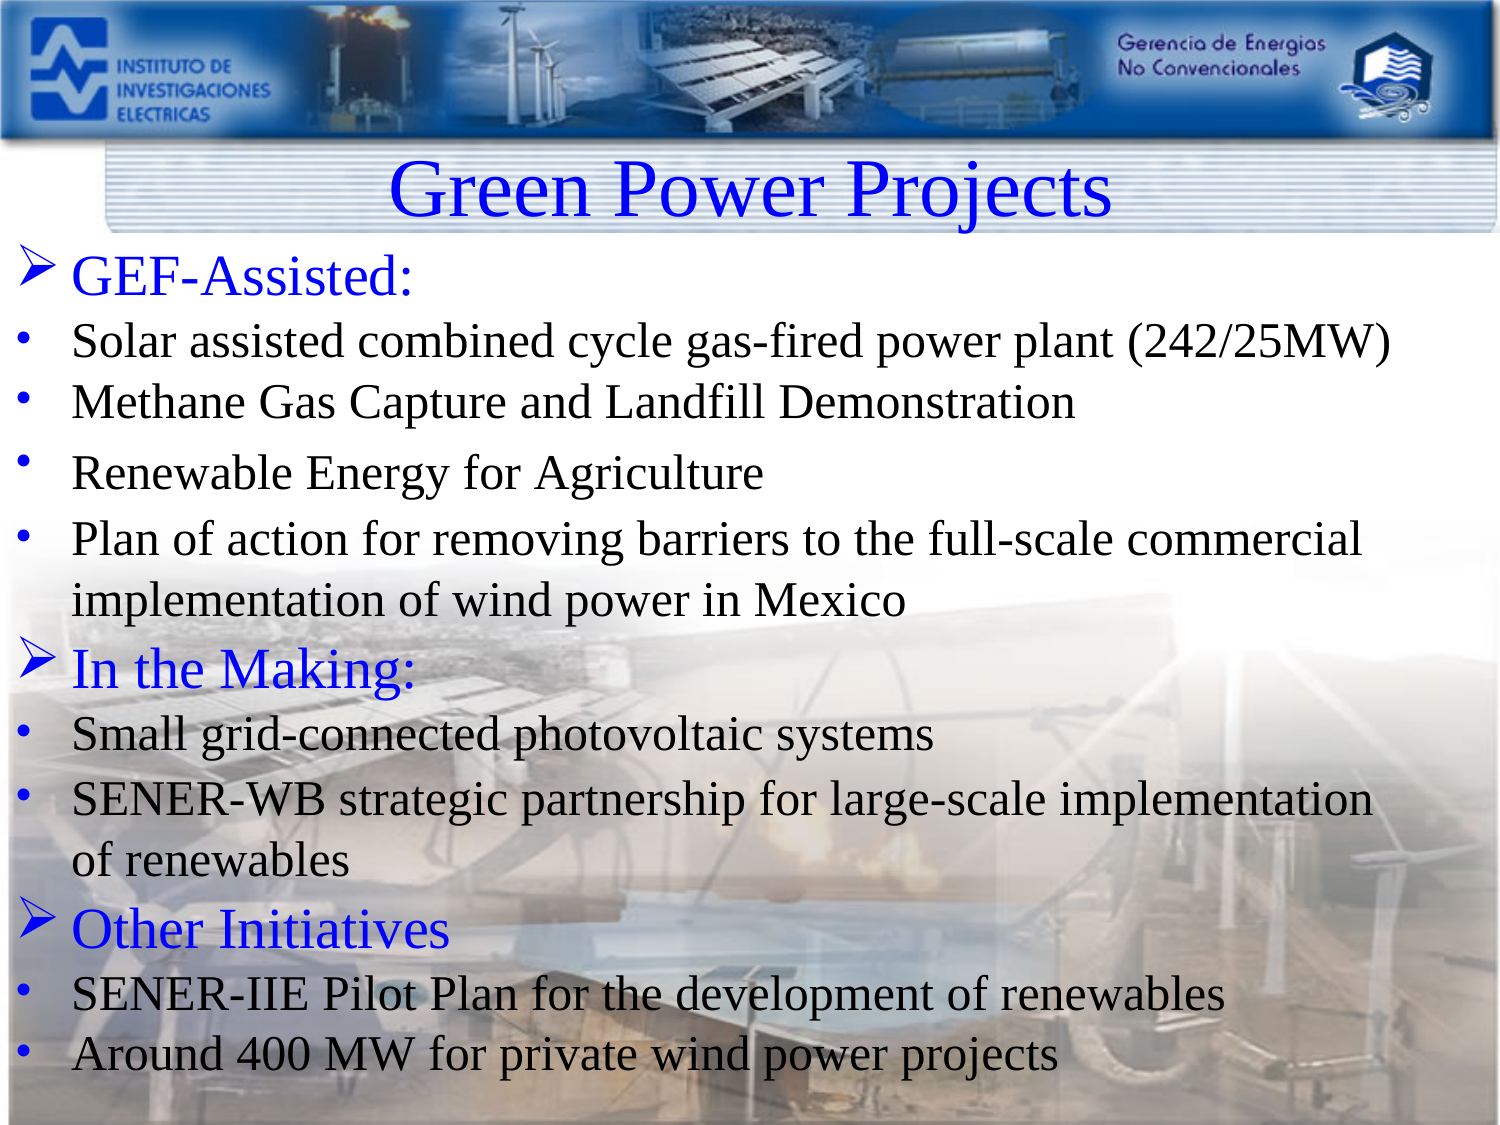

# Green Power Projects
GEF-Assisted:
Solar assisted combined cycle gas-fired power plant (242/25MW)
Methane Gas Capture and Landfill Demonstration
Renewable Energy for Agriculture
Plan of action for removing barriers to the full-scale commercial implementation of wind power in Mexico
In the Making:
Small grid-connected photovoltaic systems
SENER-WB strategic partnership for large-scale implementation of renewables
Other Initiatives
SENER-IIE Pilot Plan for the development of renewables
Around 400 MW for private wind power projects